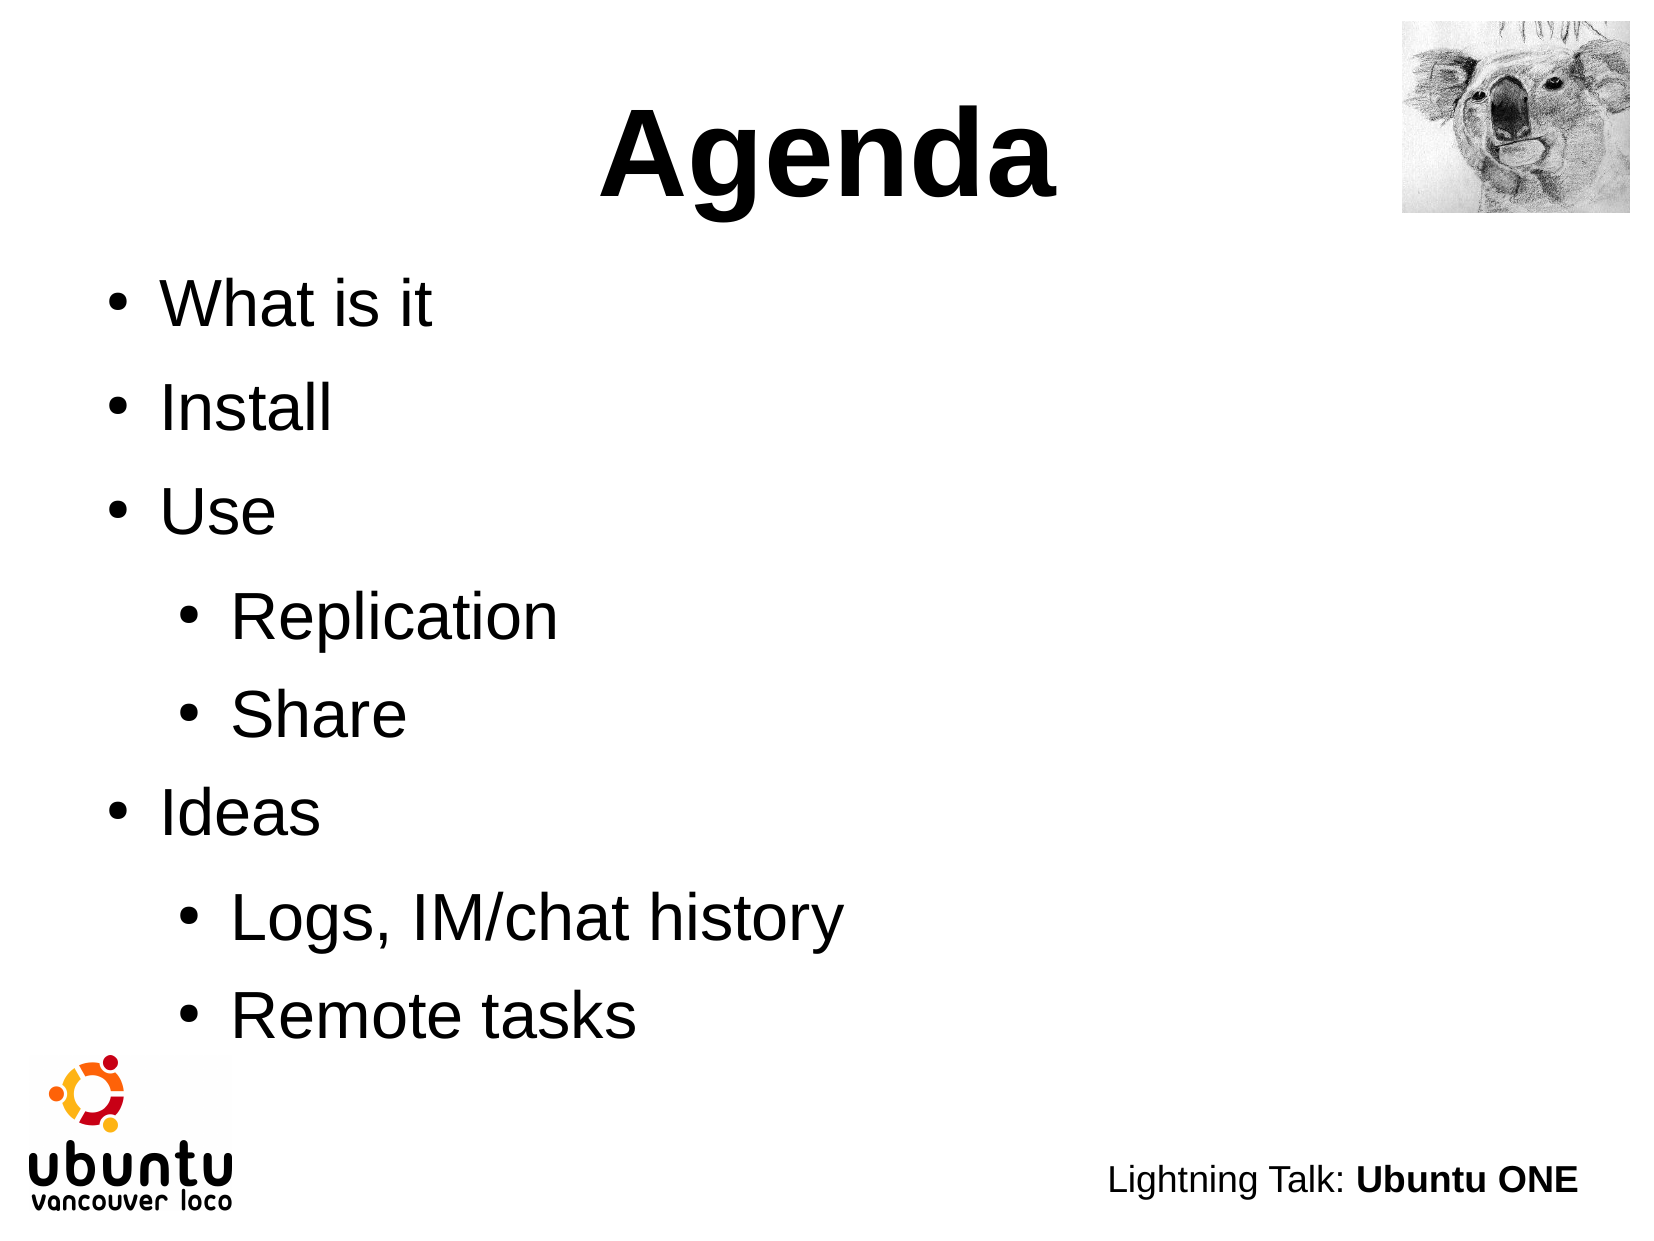

# Agenda
What is it
Install
Use
Replication
Share
Ideas
Logs, IM/chat history
Remote tasks